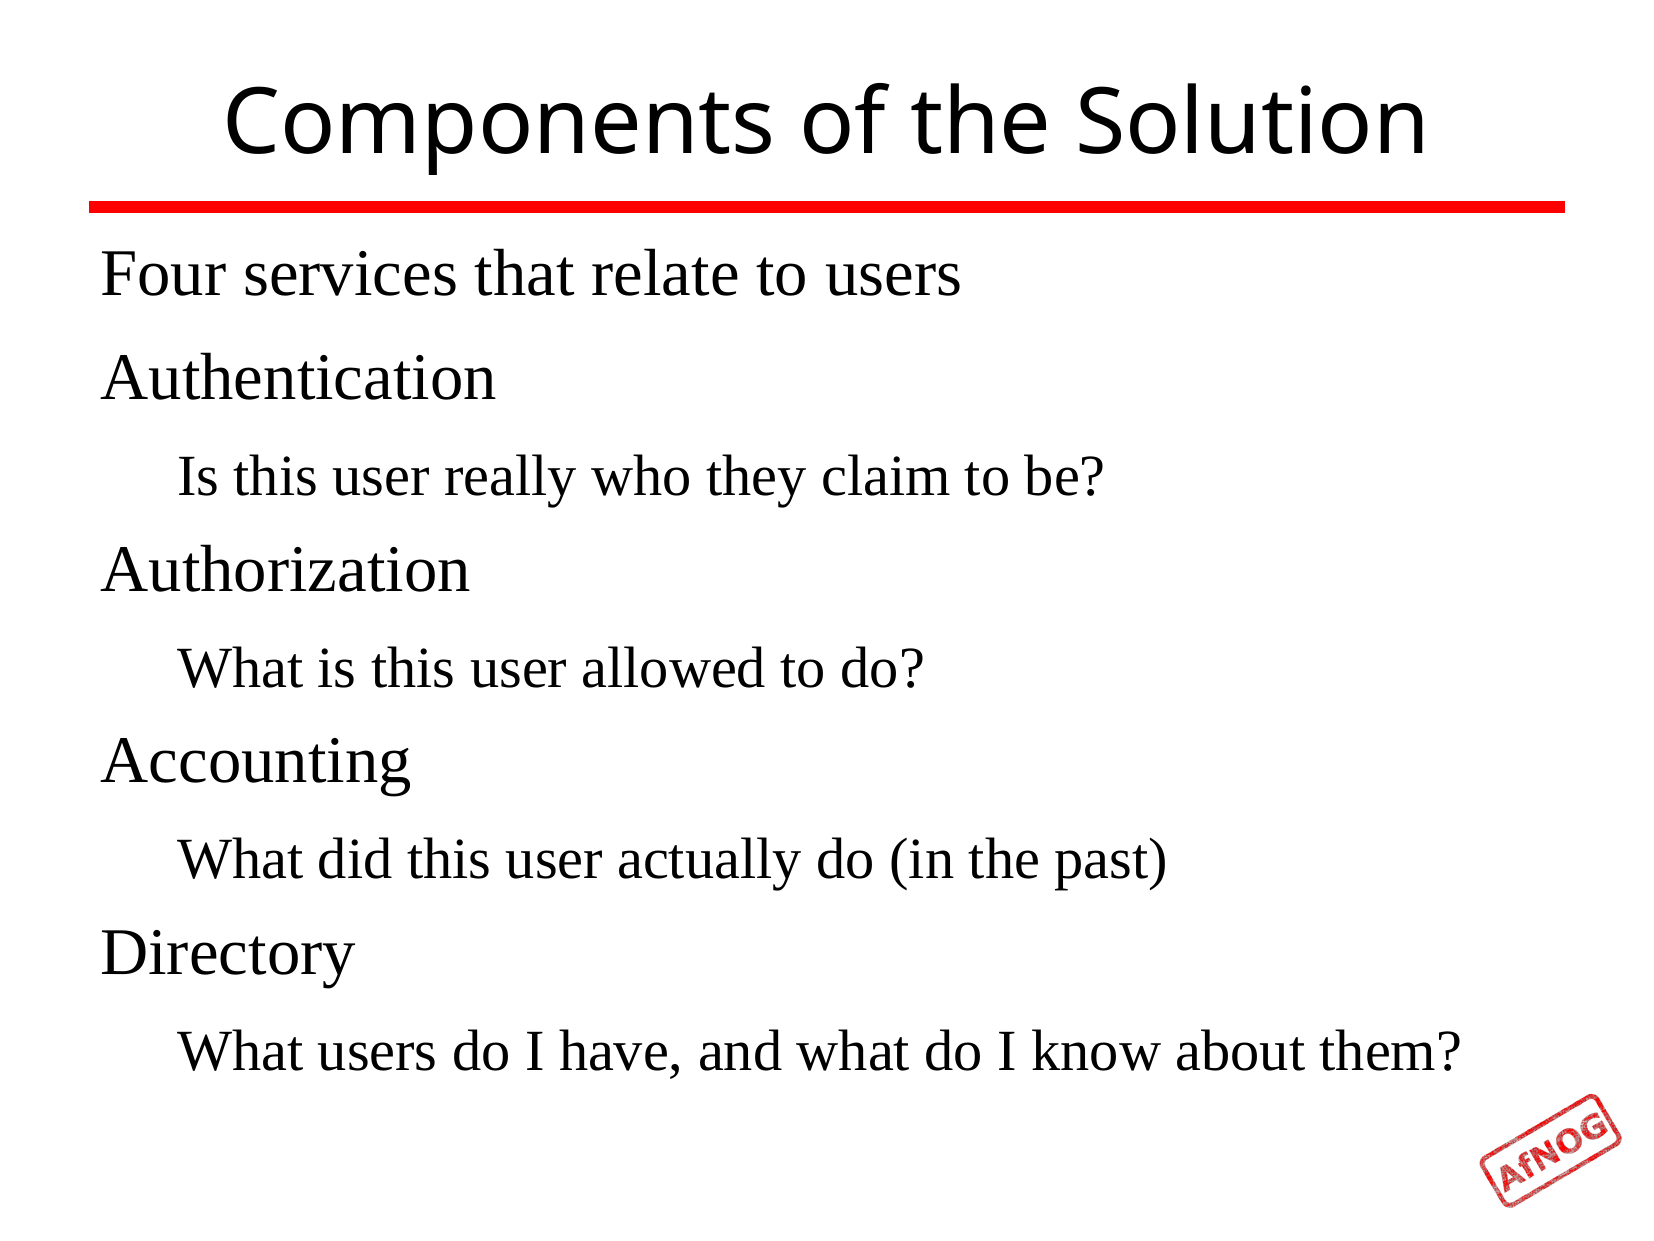

# Components of the Solution
Four services that relate to users
Authentication
Is this user really who they claim to be?
Authorization
What is this user allowed to do?
Accounting
What did this user actually do (in the past)
Directory
What users do I have, and what do I know about them?